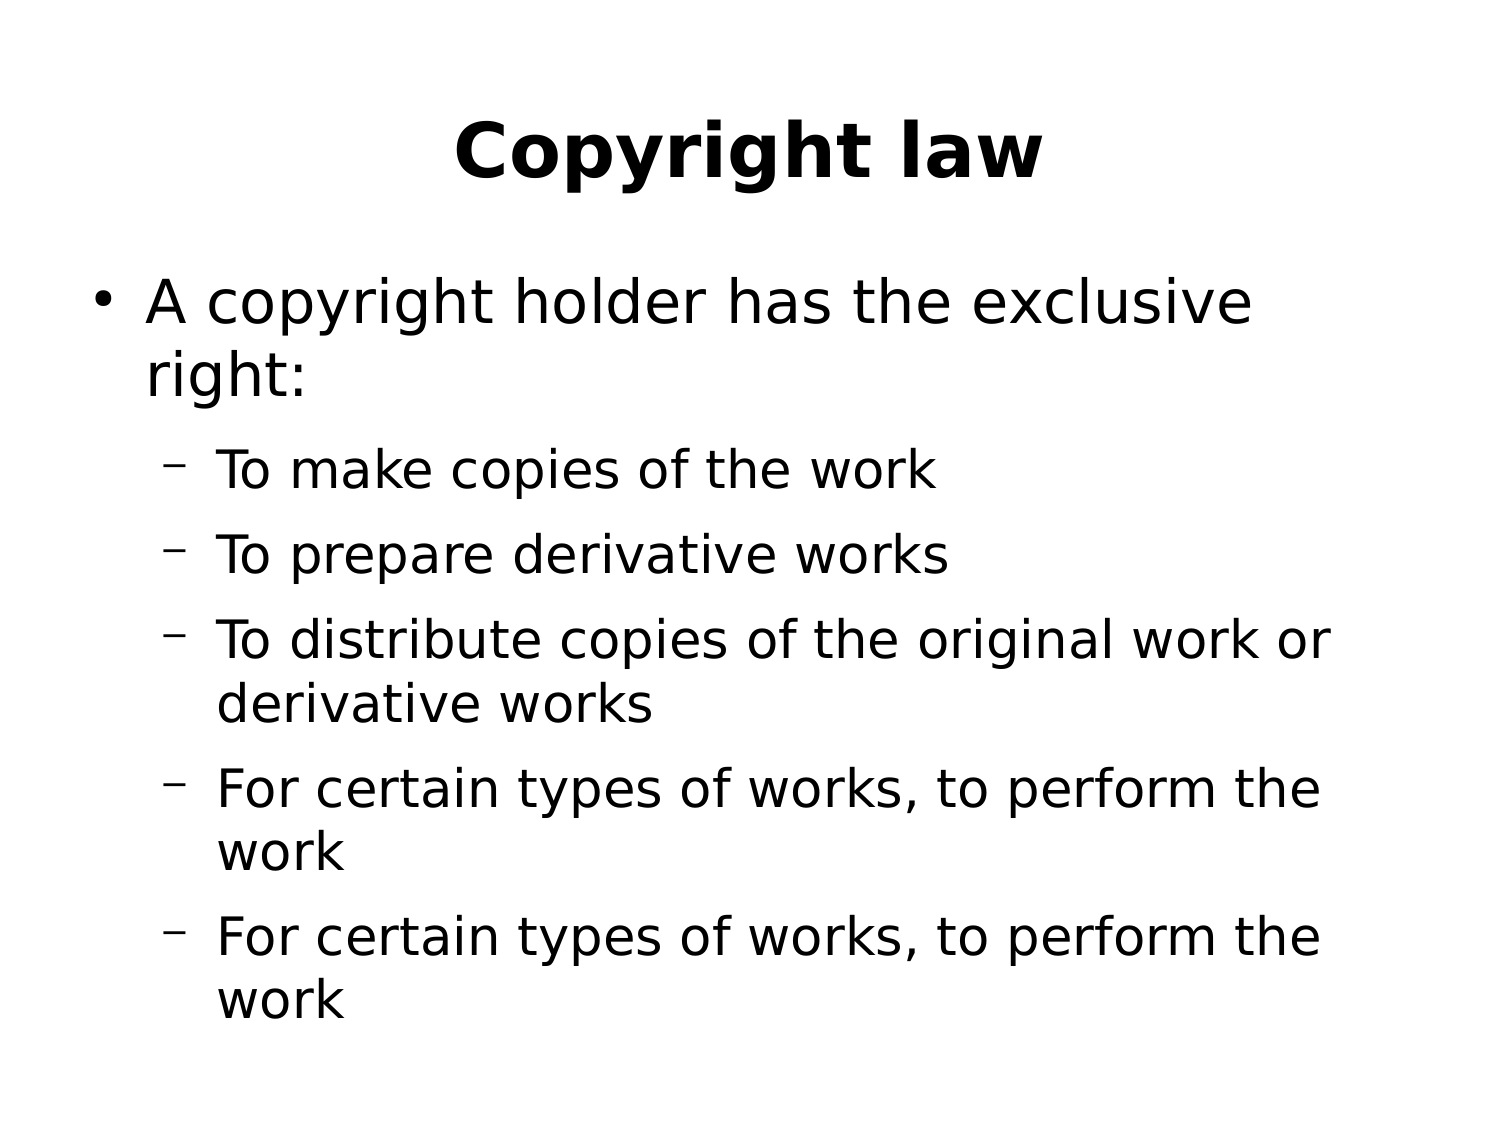

# Copyright law
A copyright holder has the exclusive right:
To make copies of the work
To prepare derivative works
To distribute copies of the original work or derivative works
For certain types of works, to perform the work
For certain types of works, to perform the work